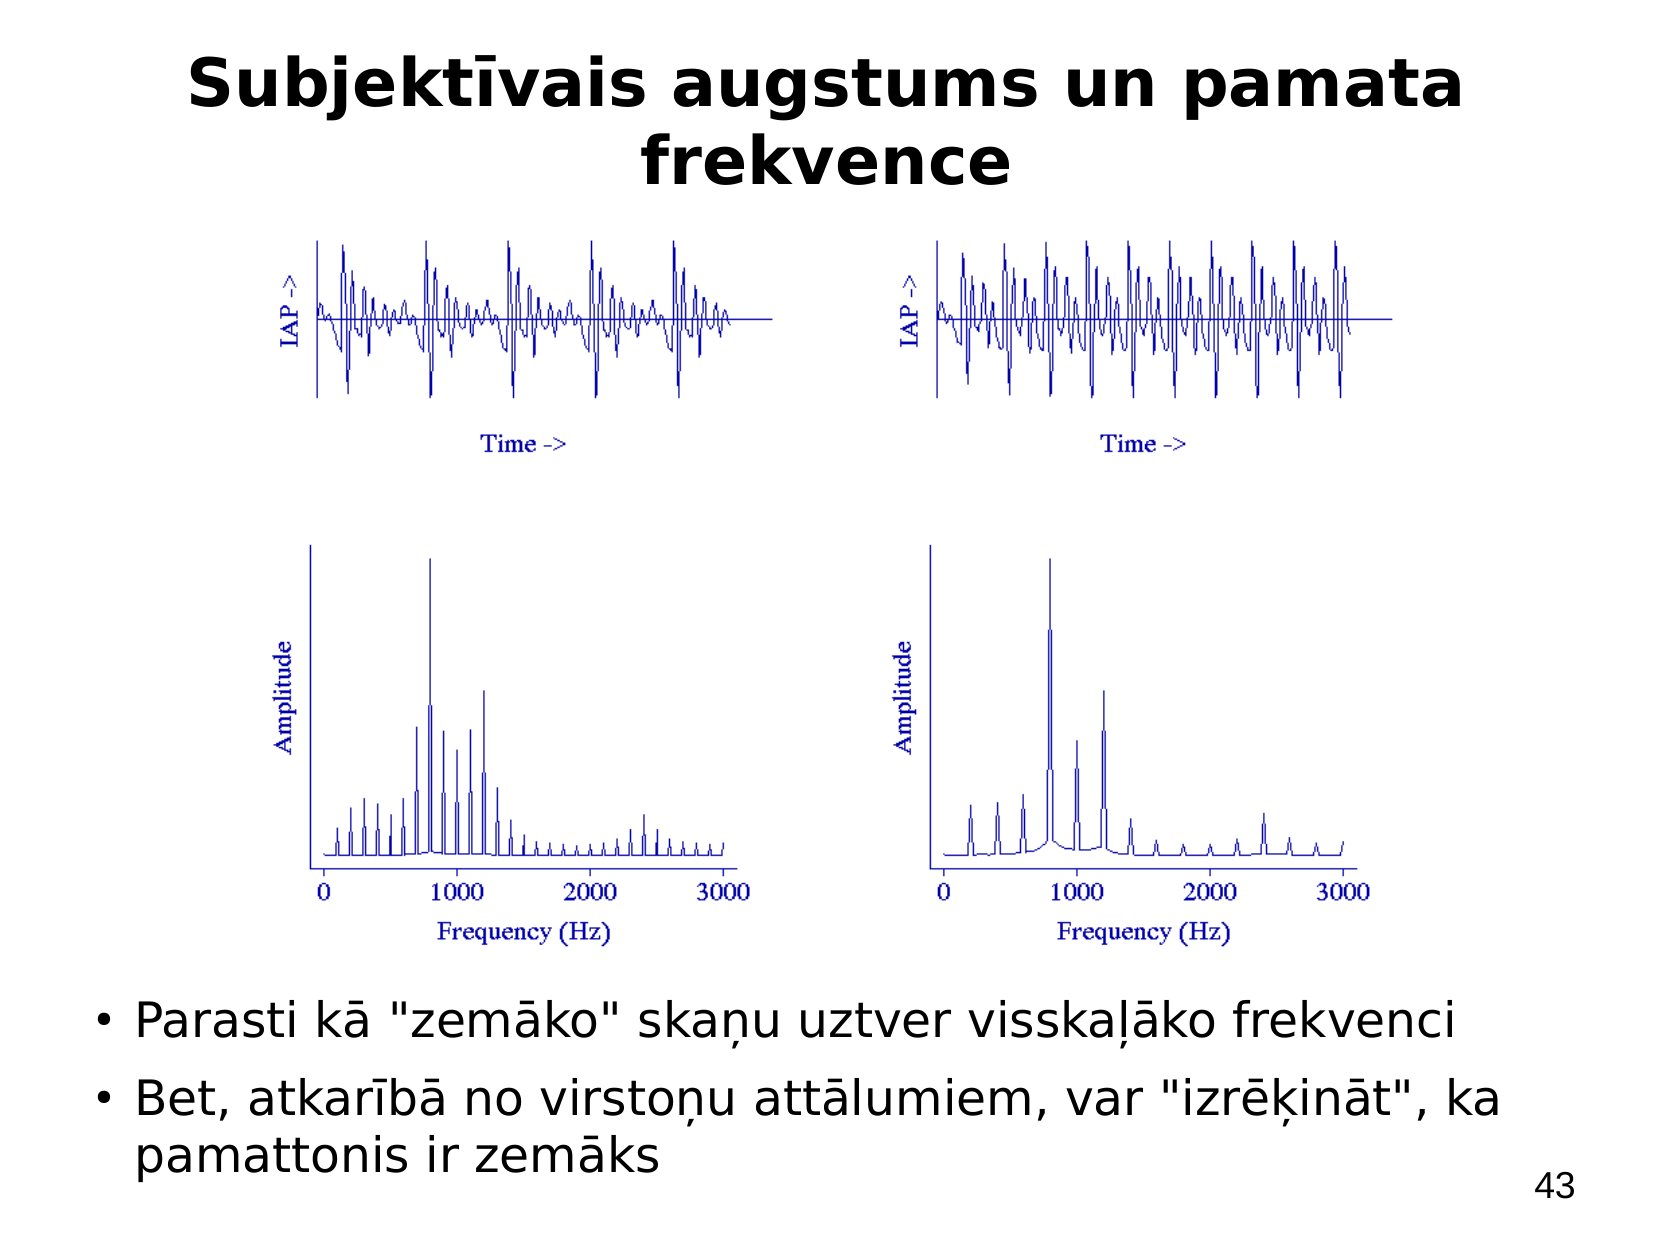

# Subjektīvais augstums un pamata frekvence
Parasti kā "zemāko" skaņu uztver visskaļāko frekvenci
Bet, atkarībā no virstoņu attālumiem, var "izrēķināt", ka pamattonis ir zemāks